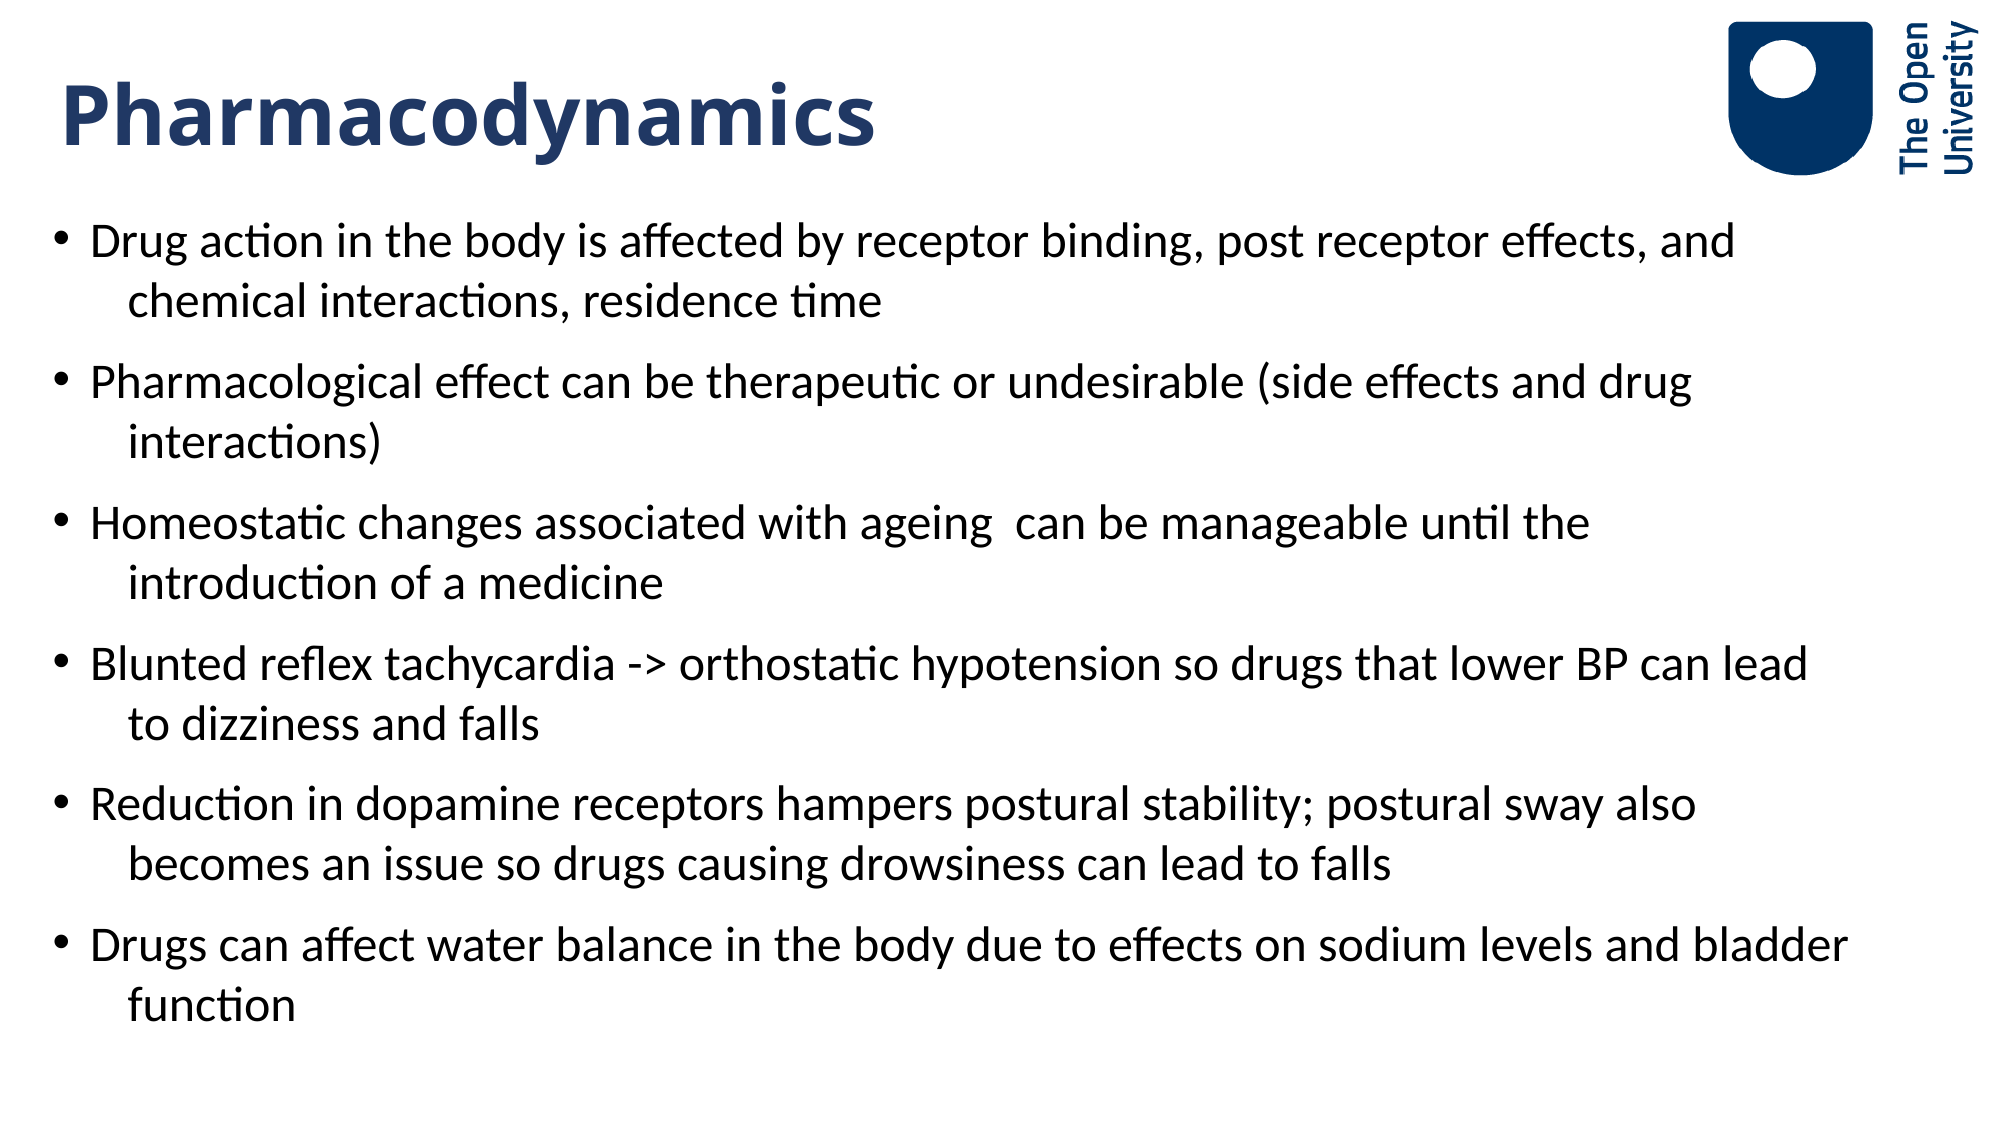

# Pharmacodynamics
Drug action in the body is affected by receptor binding, post receptor effects, and chemical interactions, residence time
Pharmacological effect can be therapeutic or undesirable (side effects and drug interactions)
Homeostatic changes associated with ageing can be manageable until the introduction of a medicine
Blunted reflex tachycardia -> orthostatic hypotension so drugs that lower BP can lead to dizziness and falls
Reduction in dopamine receptors hampers postural stability; postural sway also becomes an issue so drugs causing drowsiness can lead to falls
Drugs can affect water balance in the body due to effects on sodium levels and bladder function